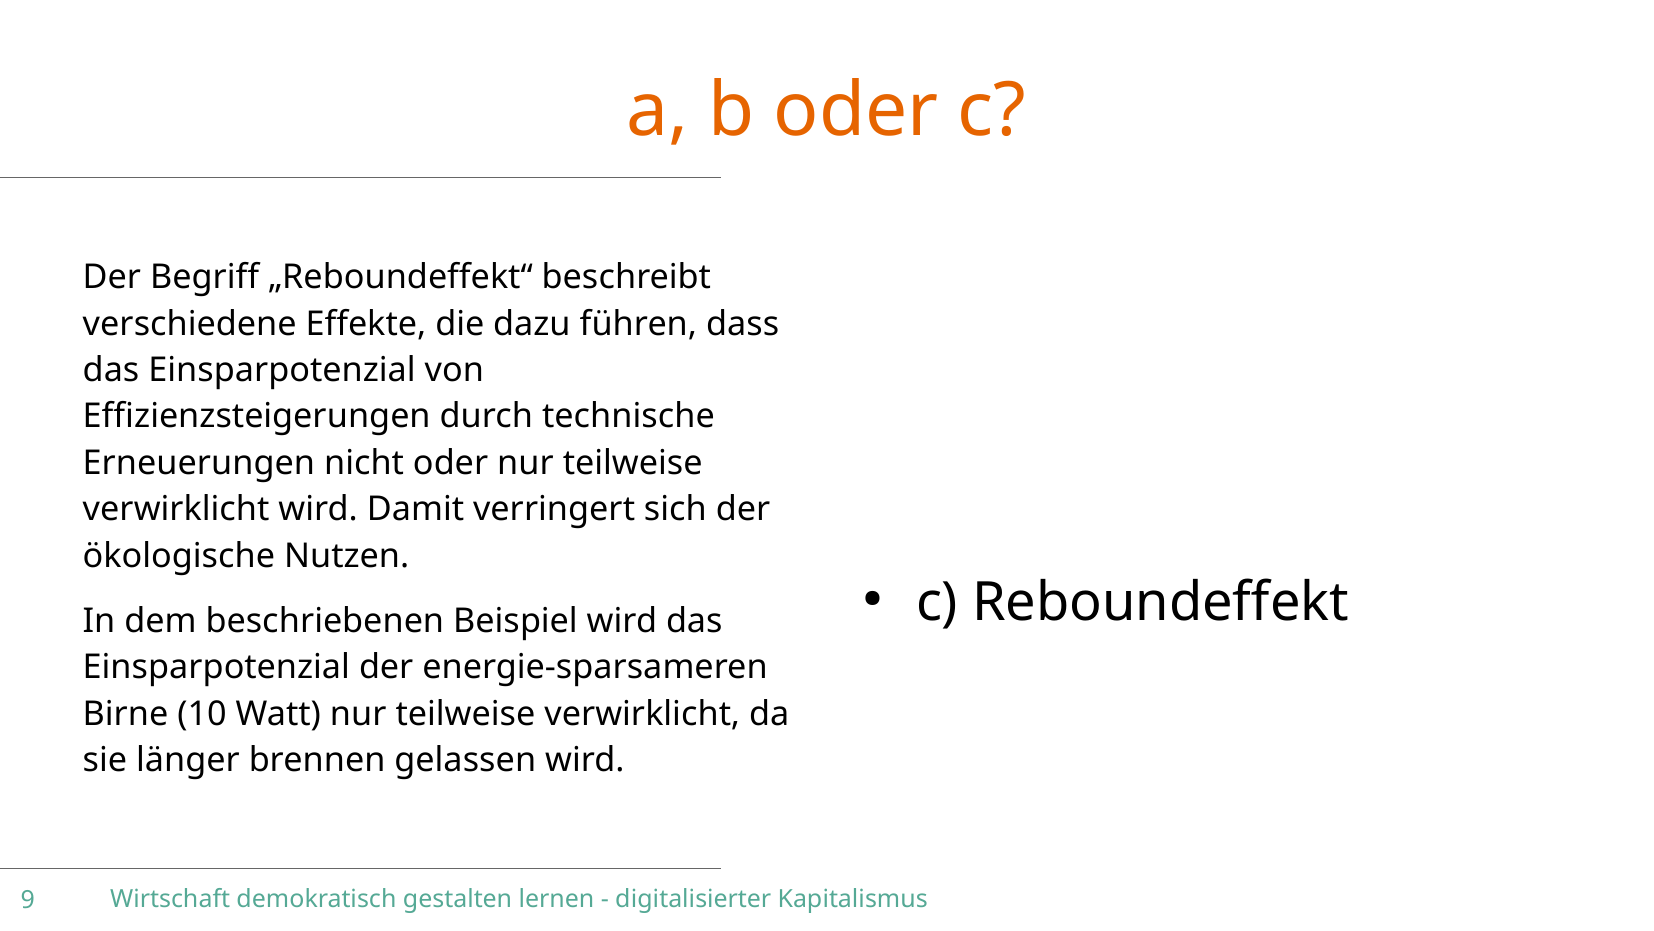

a, b oder c?
# Der Begriff „Reboundeffekt“ beschreibt verschiedene Effekte, die dazu führen, dass das Einsparpotenzial von Effizienzsteigerungen durch technische Erneuerungen nicht oder nur teilweise verwirklicht wird. Damit verringert sich der ökologische Nutzen.
In dem beschriebenen Beispiel wird das Einsparpotenzial der energie-sparsameren Birne (10 Watt) nur teilweise verwirklicht, da sie länger brennen gelassen wird.
c) Reboundeffekt